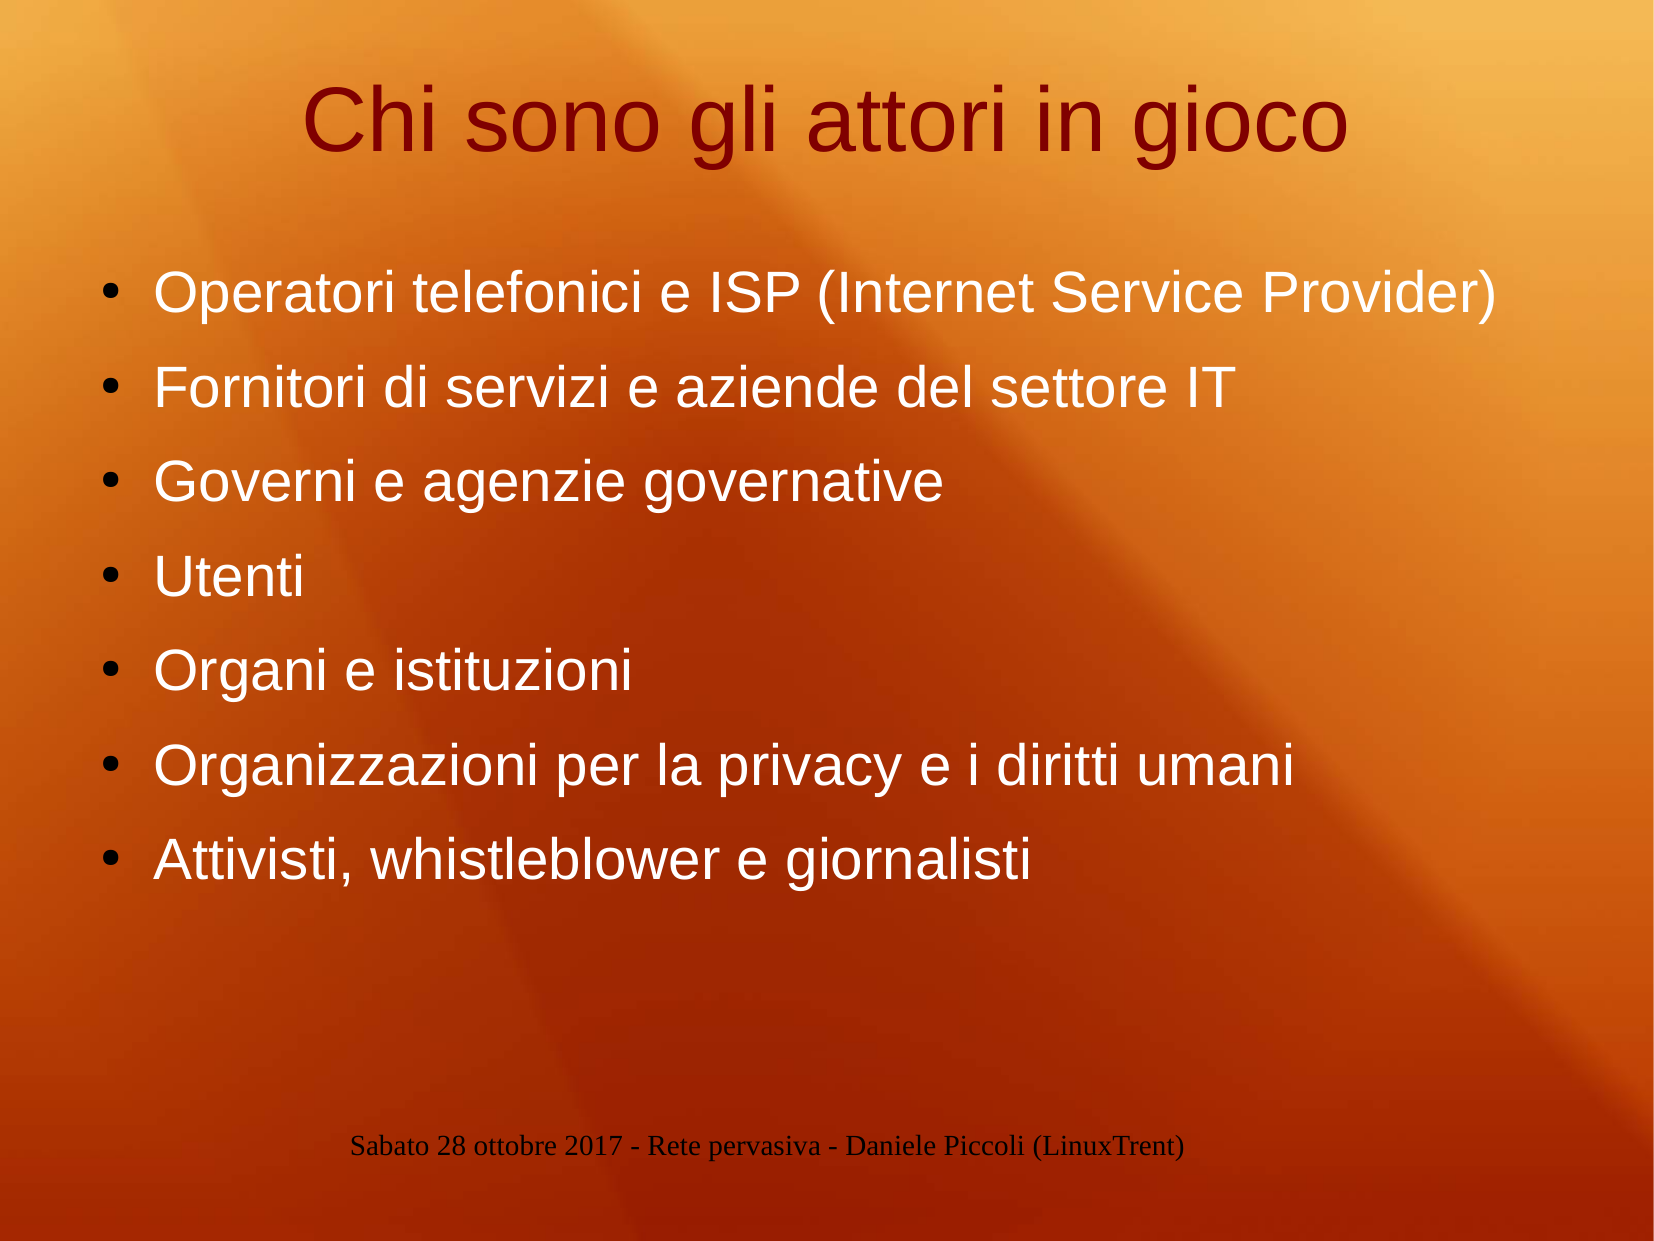

# Chi sono gli attori in gioco
Operatori telefonici e ISP (Internet Service Provider)
Fornitori di servizi e aziende del settore IT
Governi e agenzie governative
Utenti
Organi e istituzioni
Organizzazioni per la privacy e i diritti umani
Attivisti, whistleblower e giornalisti
Sabato 28 ottobre 2017 - Rete pervasiva - Daniele Piccoli (LinuxTrent)